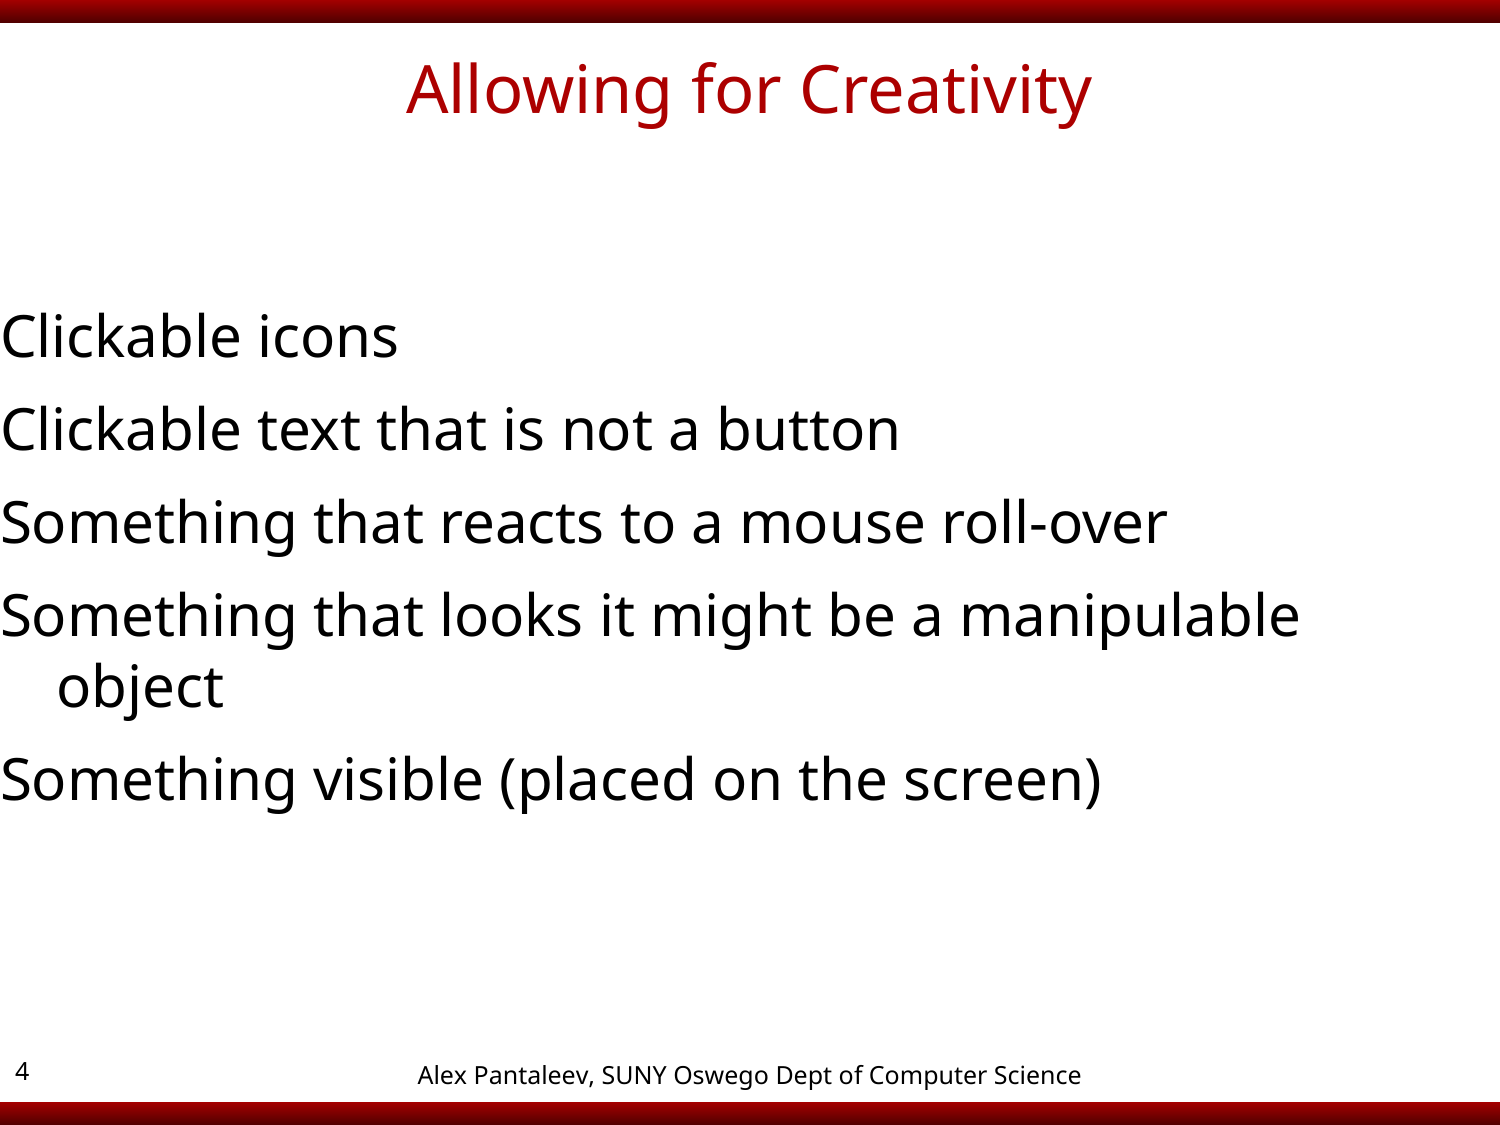

# Allowing for Creativity
Clickable icons
Clickable text that is not a button
Something that reacts to a mouse roll-over
Something that looks it might be a manipulable object
Something visible (placed on the screen)
4